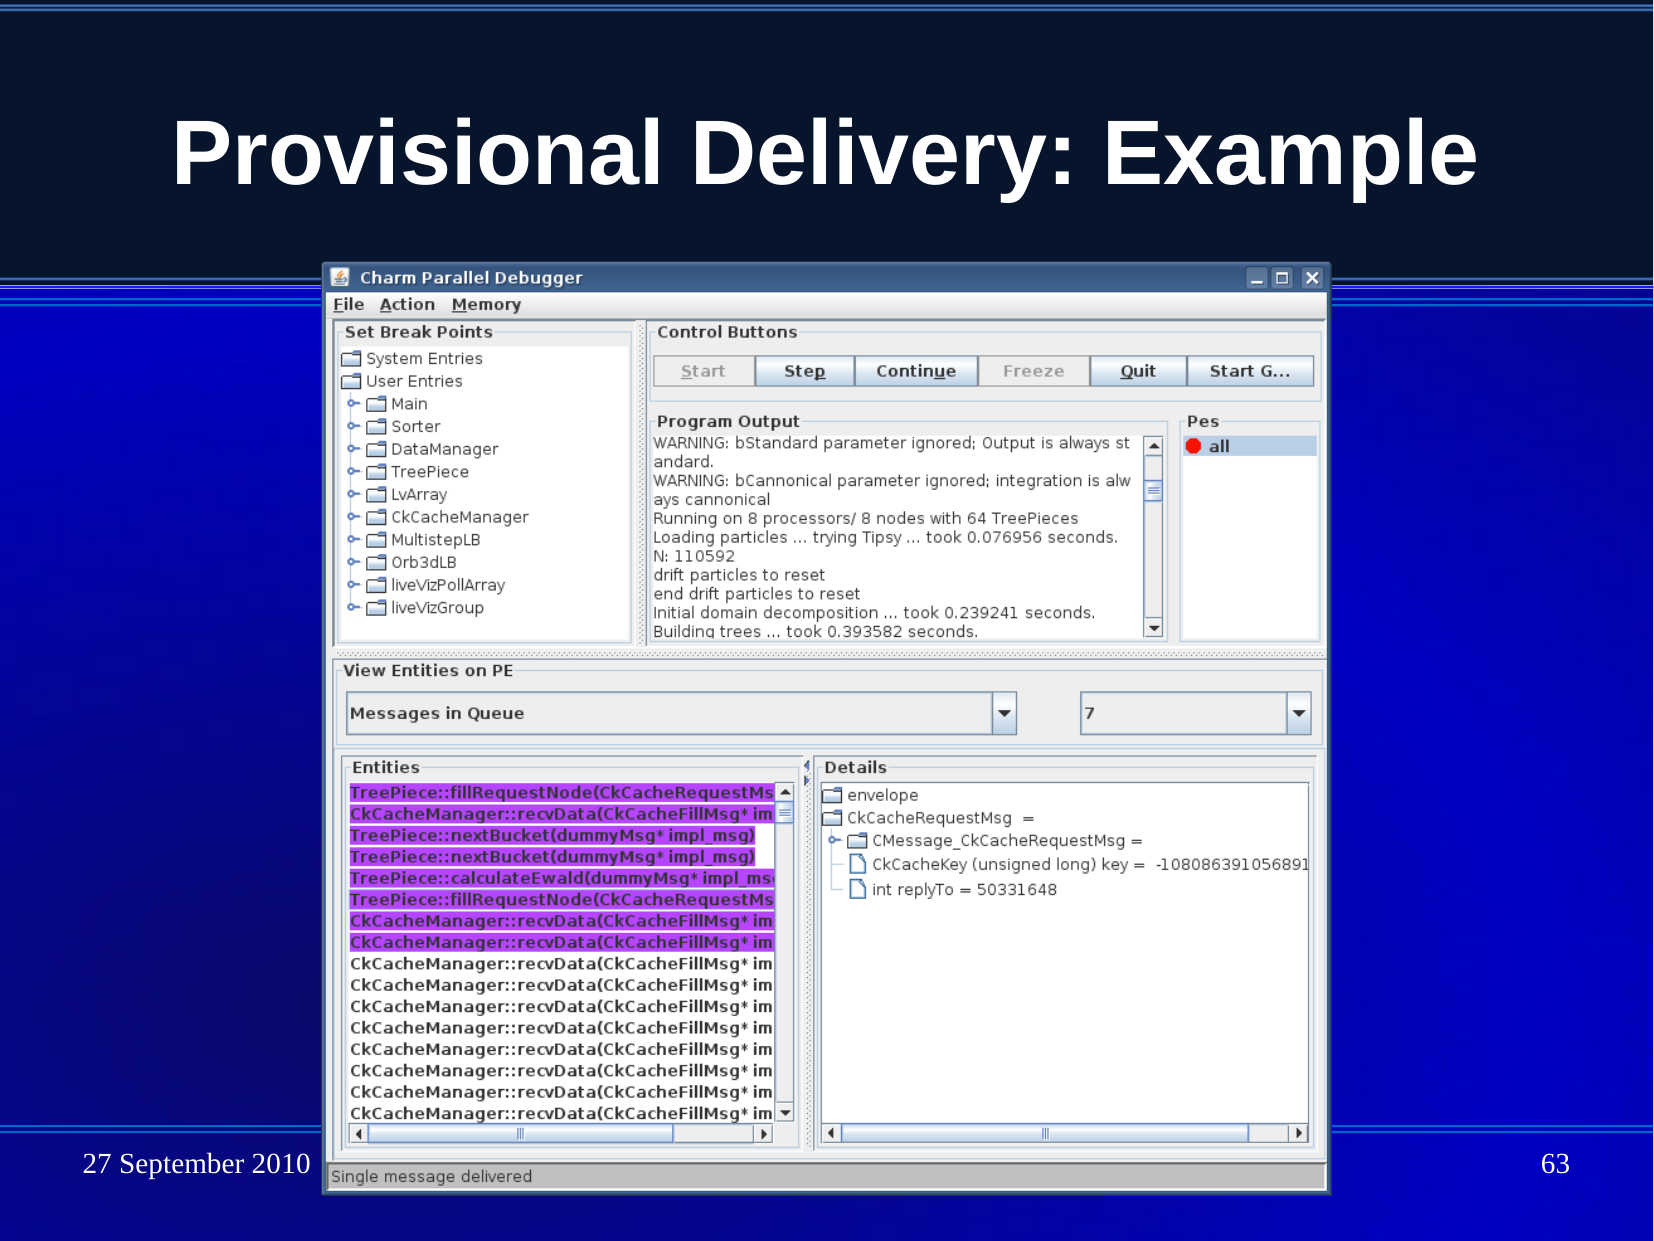

# Provisional Delivery: Example
27 September 2010
Filippo Gioachin
63